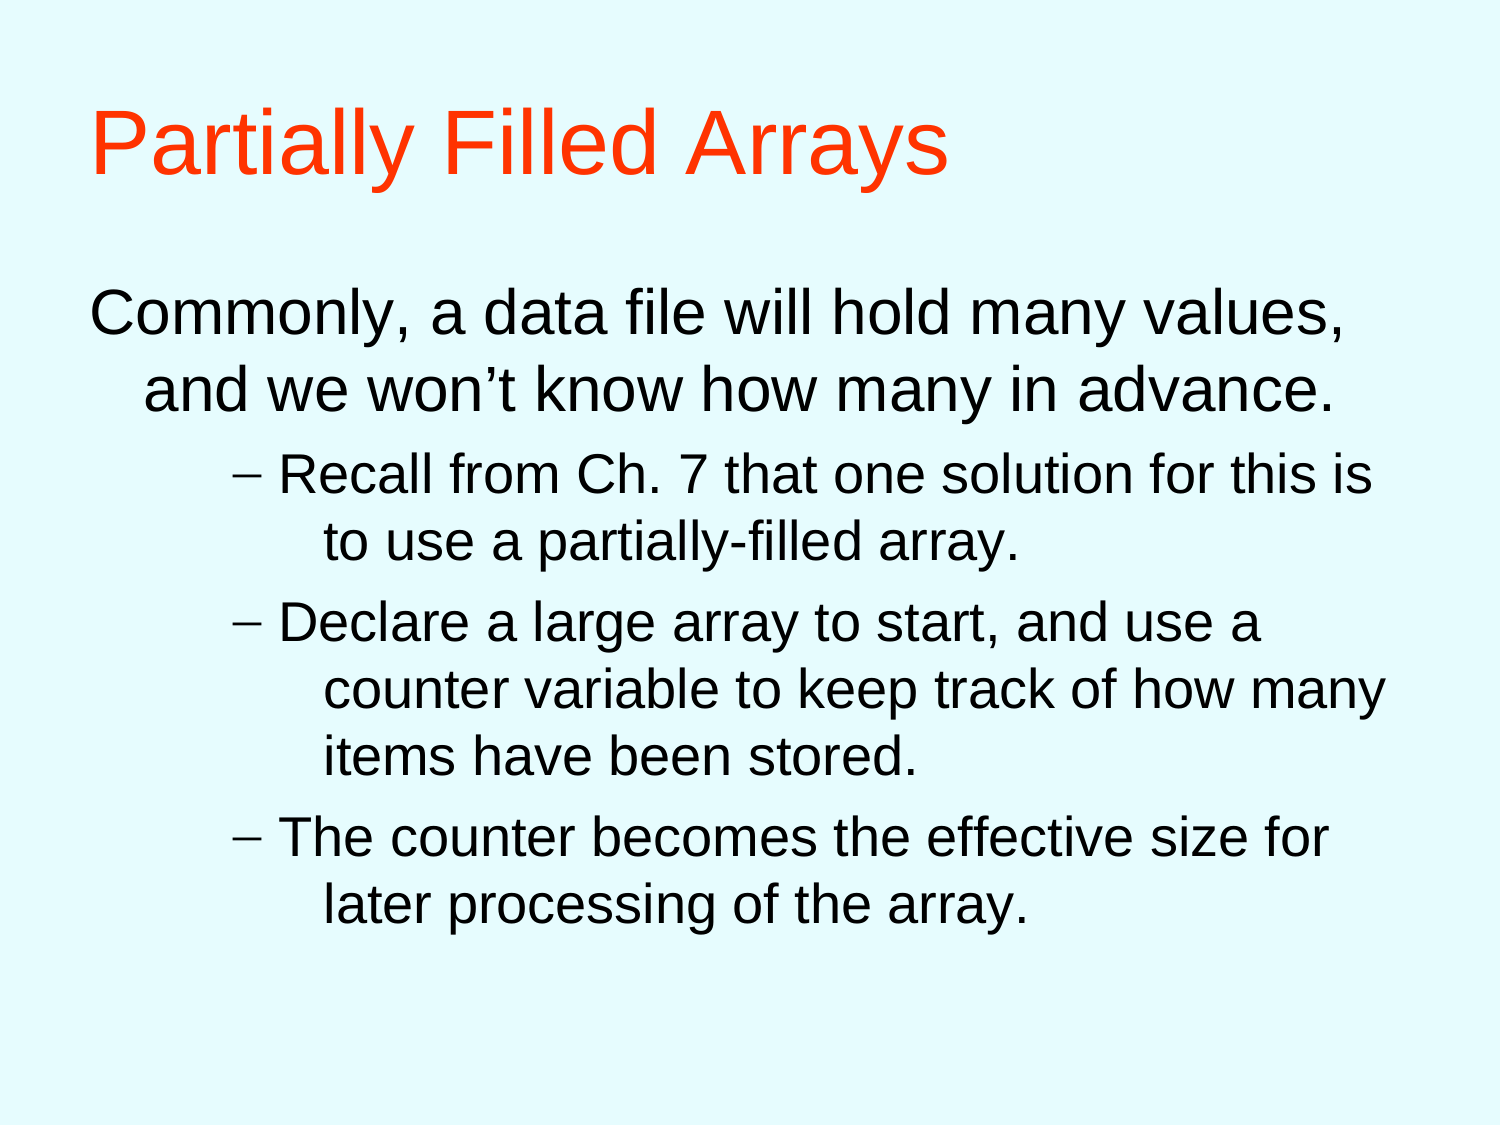

# Partially Filled Arrays
Commonly, a data file will hold many values, and we won’t know how many in advance.
Recall from Ch. 7 that one solution for this is to use a partially-filled array.
Declare a large array to start, and use a counter variable to keep track of how many items have been stored.
The counter becomes the effective size for later processing of the array.